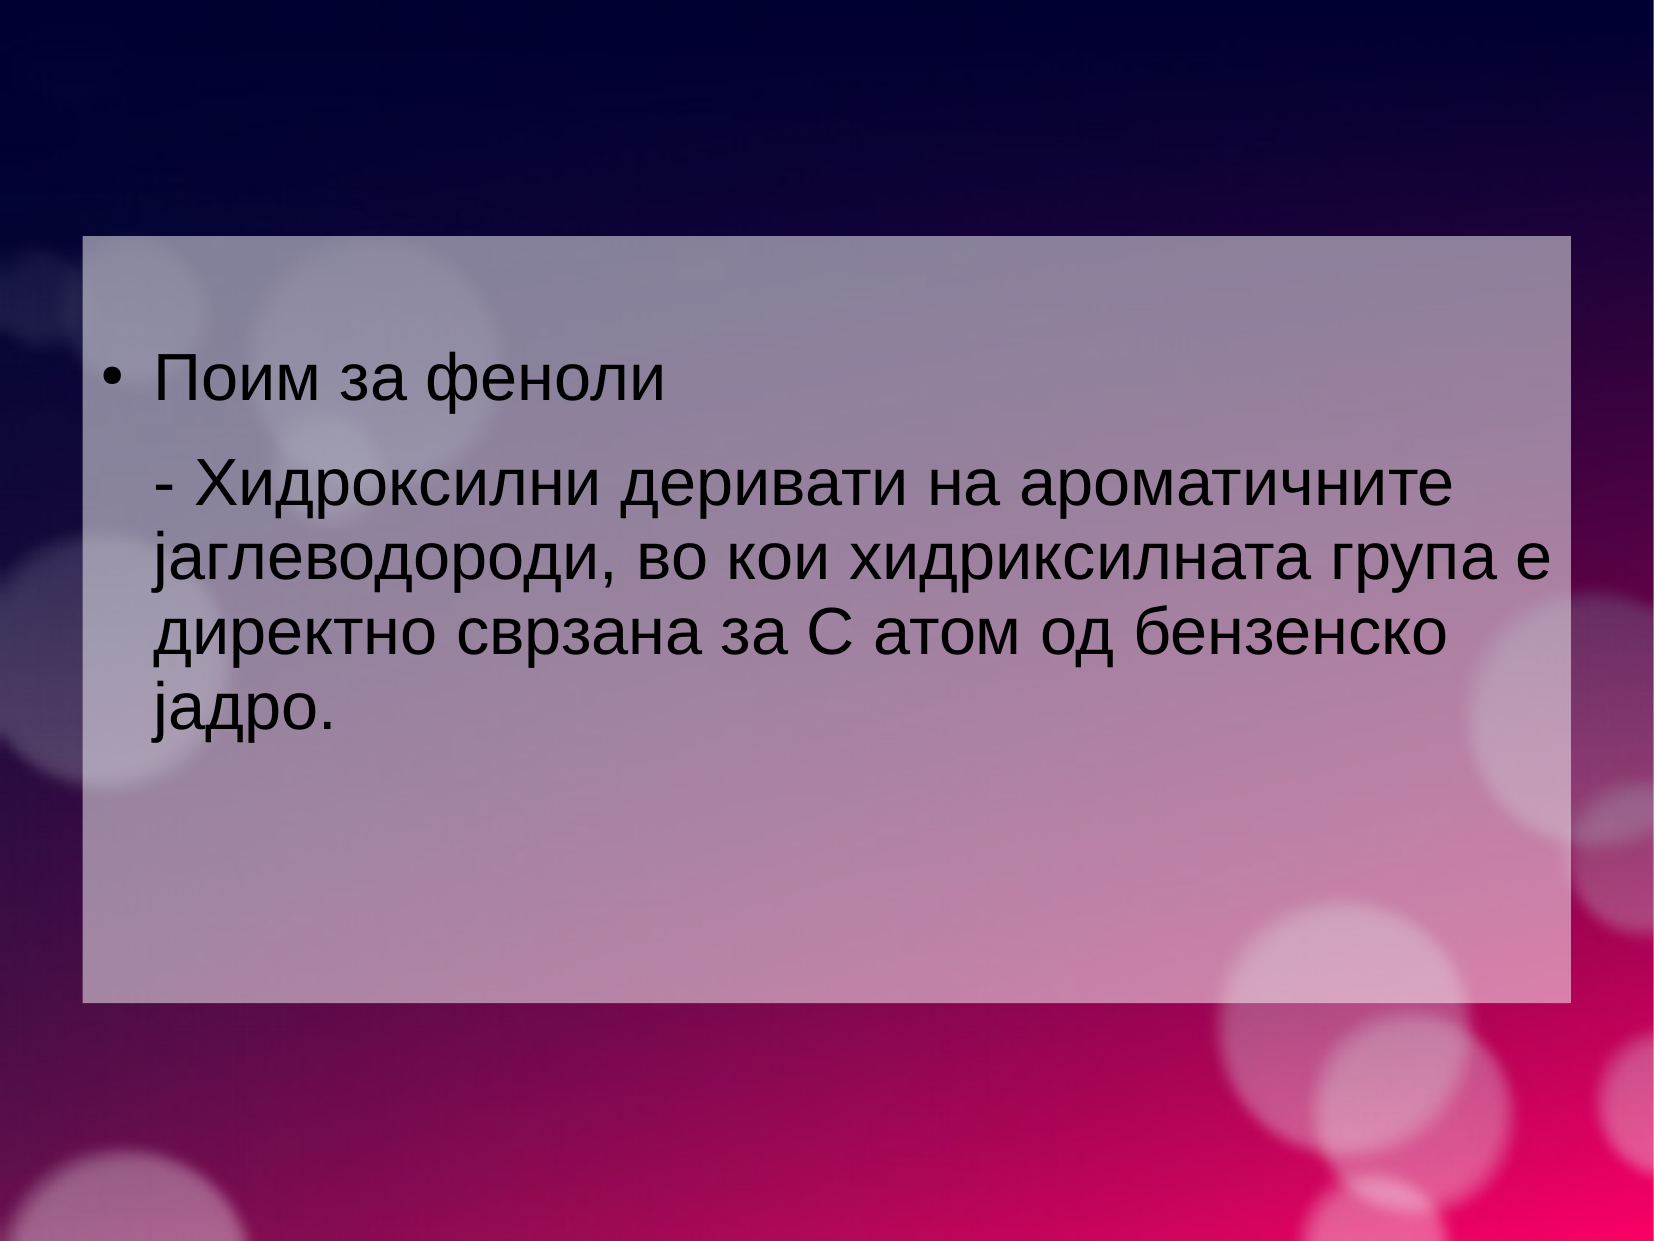

# Поим за феноли
- Хидроксилни деривати на ароматичните јаглеводороди, во кои хидриксилната група е директно сврзана за C атом од бензенско јадро.